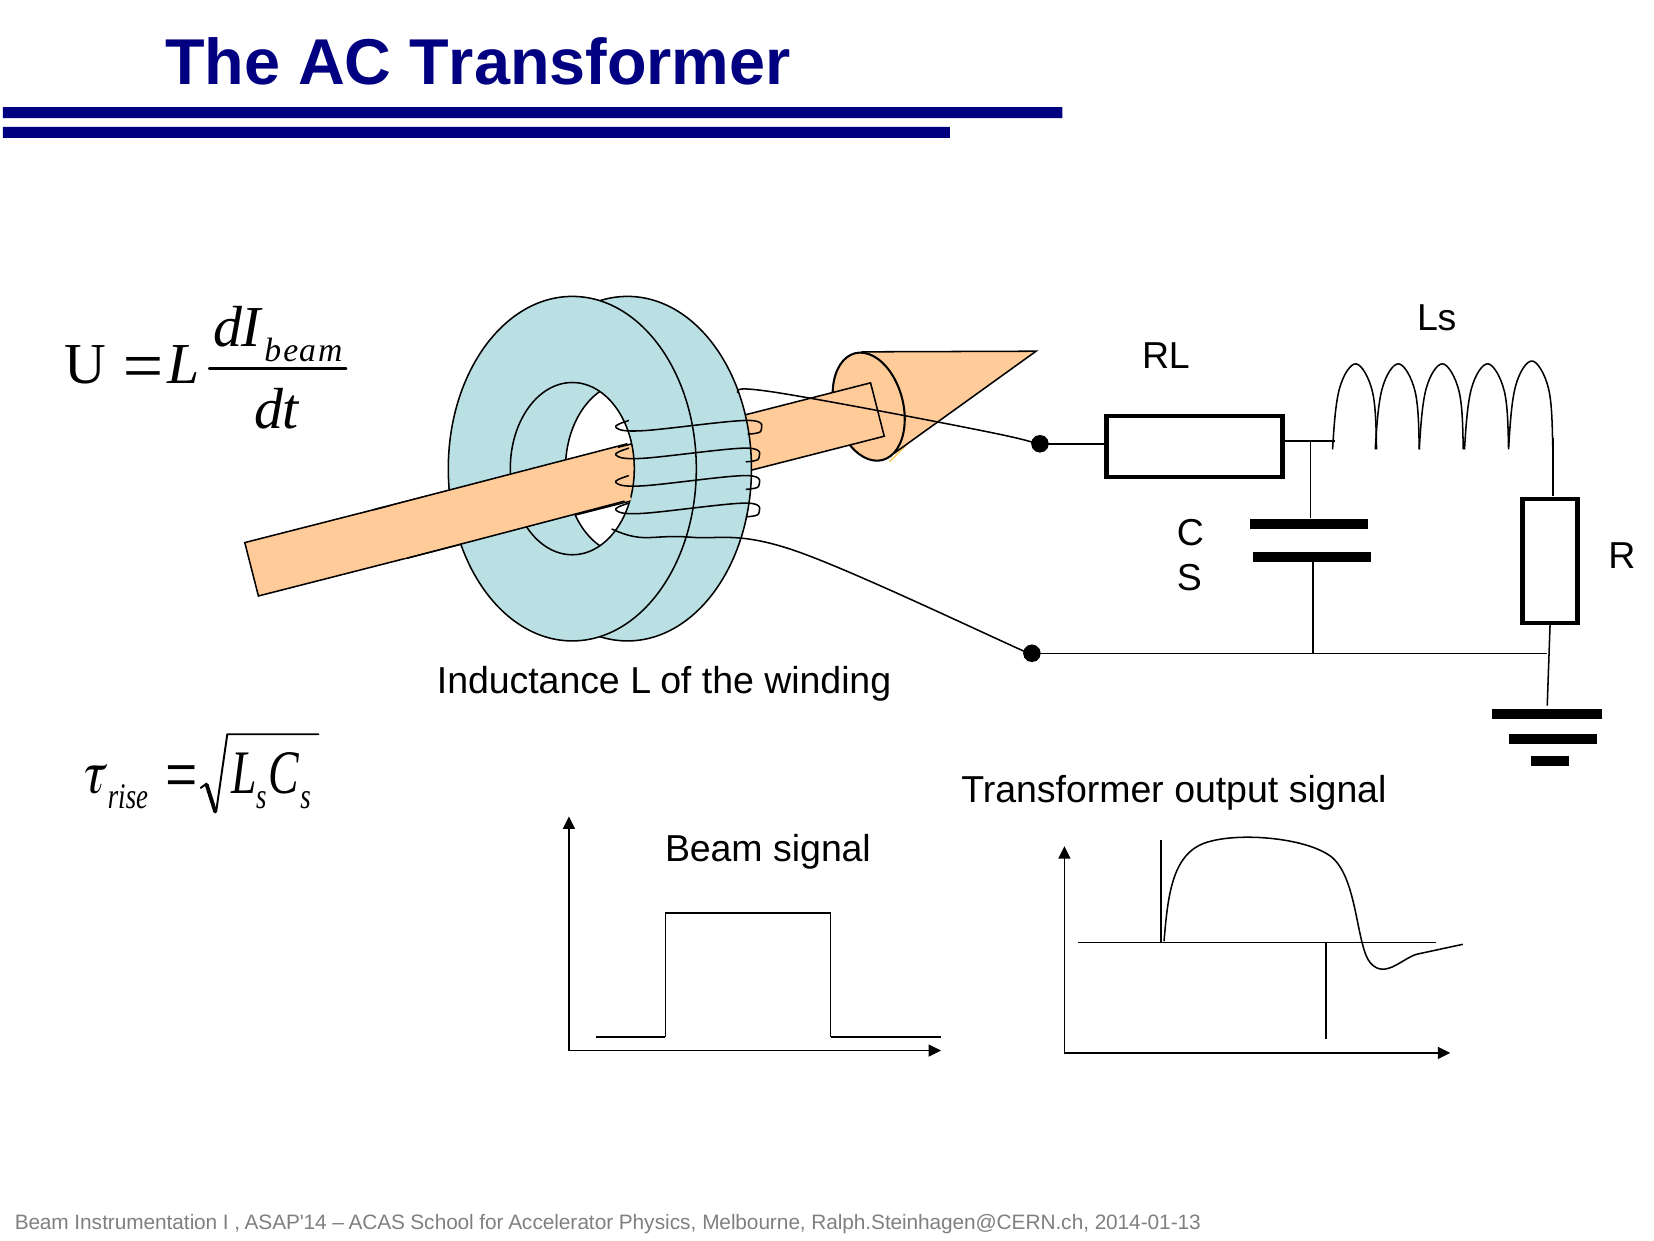

# The AC Transformer
Ls
RL
CS
R
Inductance L of the winding
Transformer output signal
Beam signal